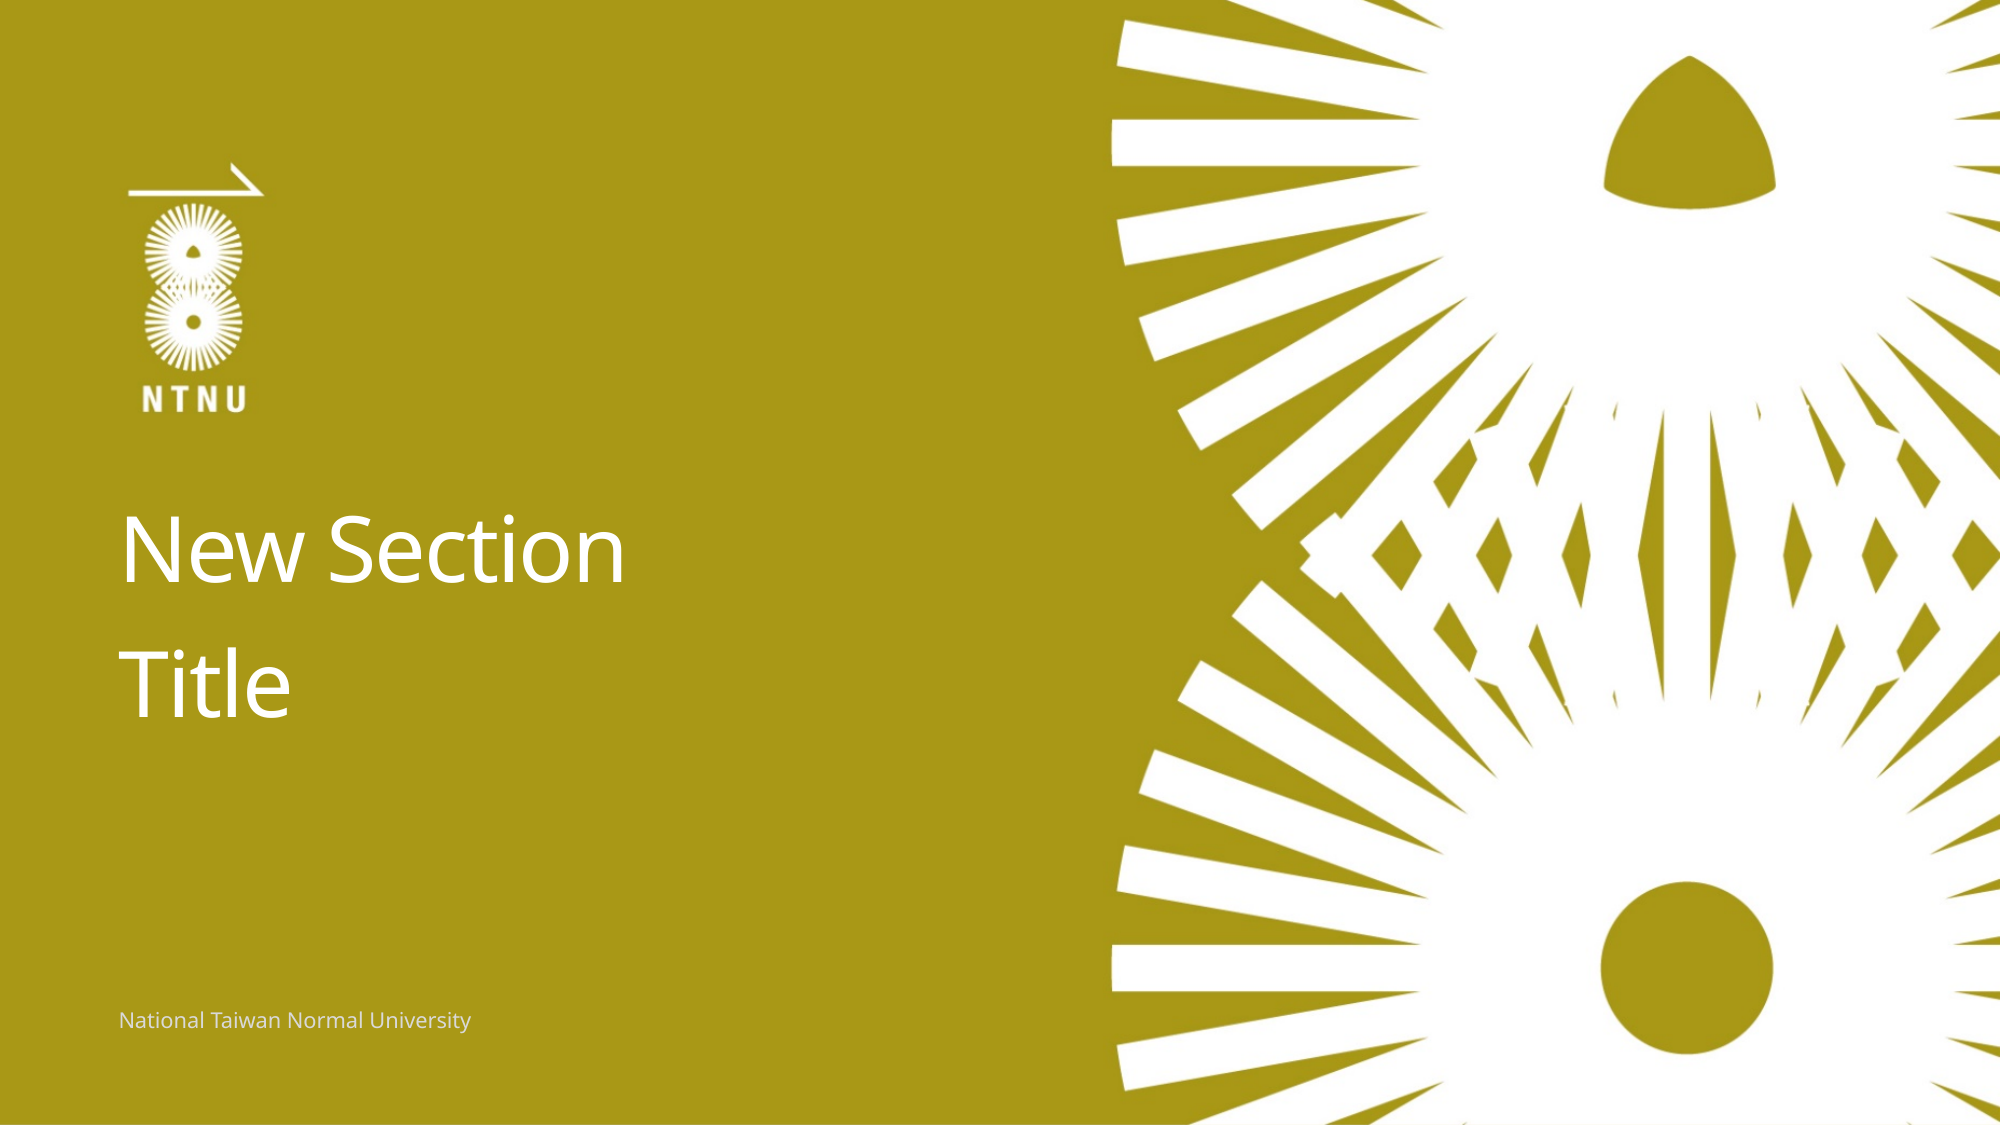

New Section
Title
National Taiwan Normal University